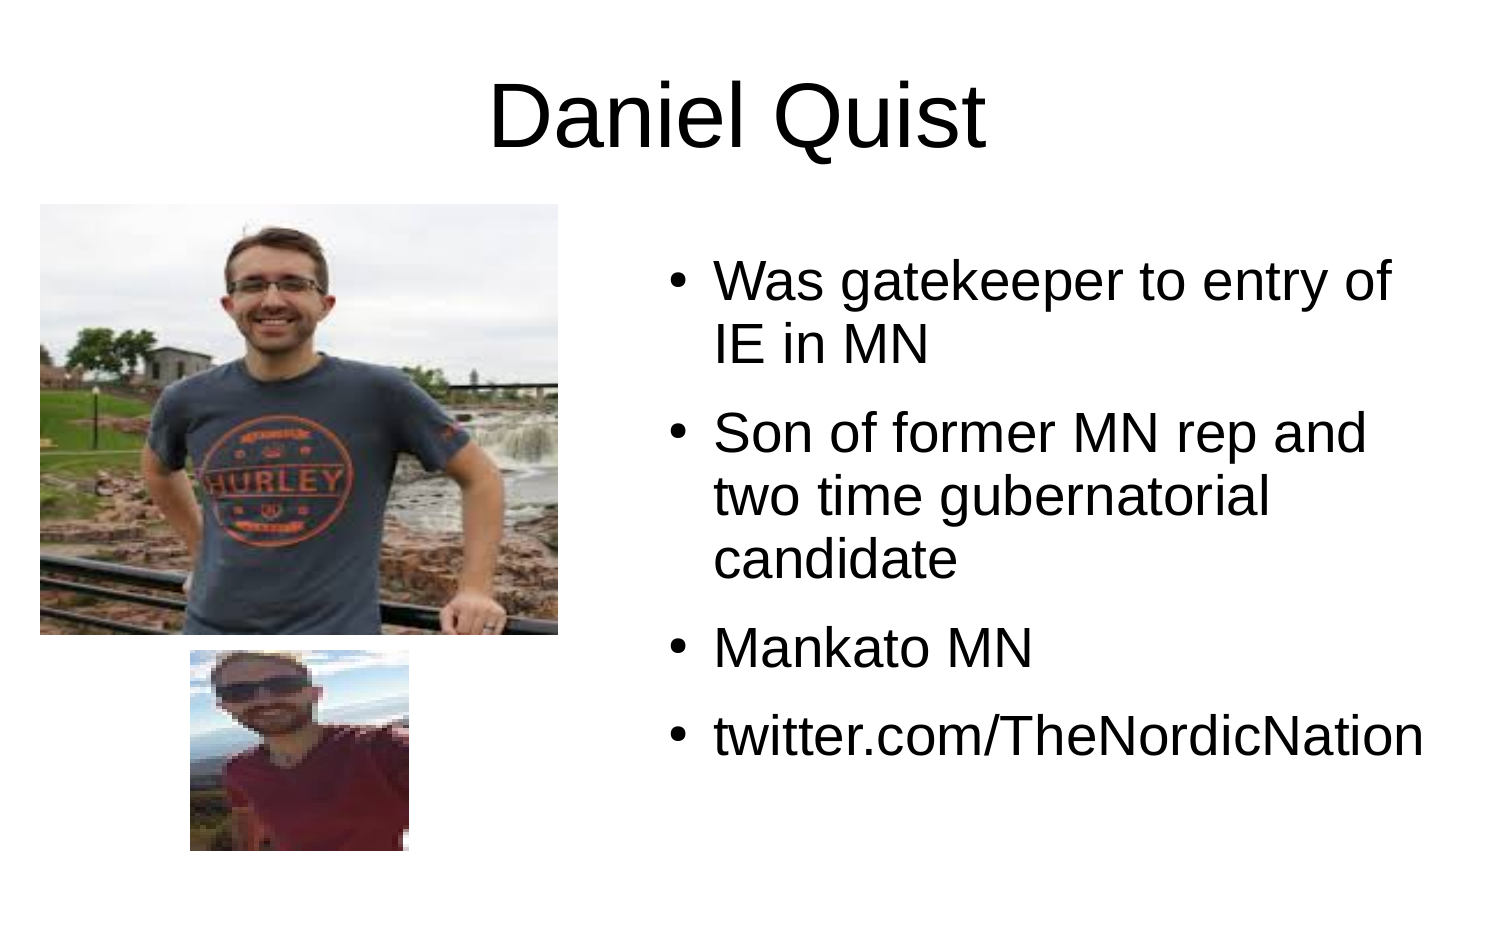

# Daniel Quist
Was gatekeeper to entry of IE in MN
Son of former MN rep and two time gubernatorial candidate
Mankato MN
twitter.com/TheNordicNation